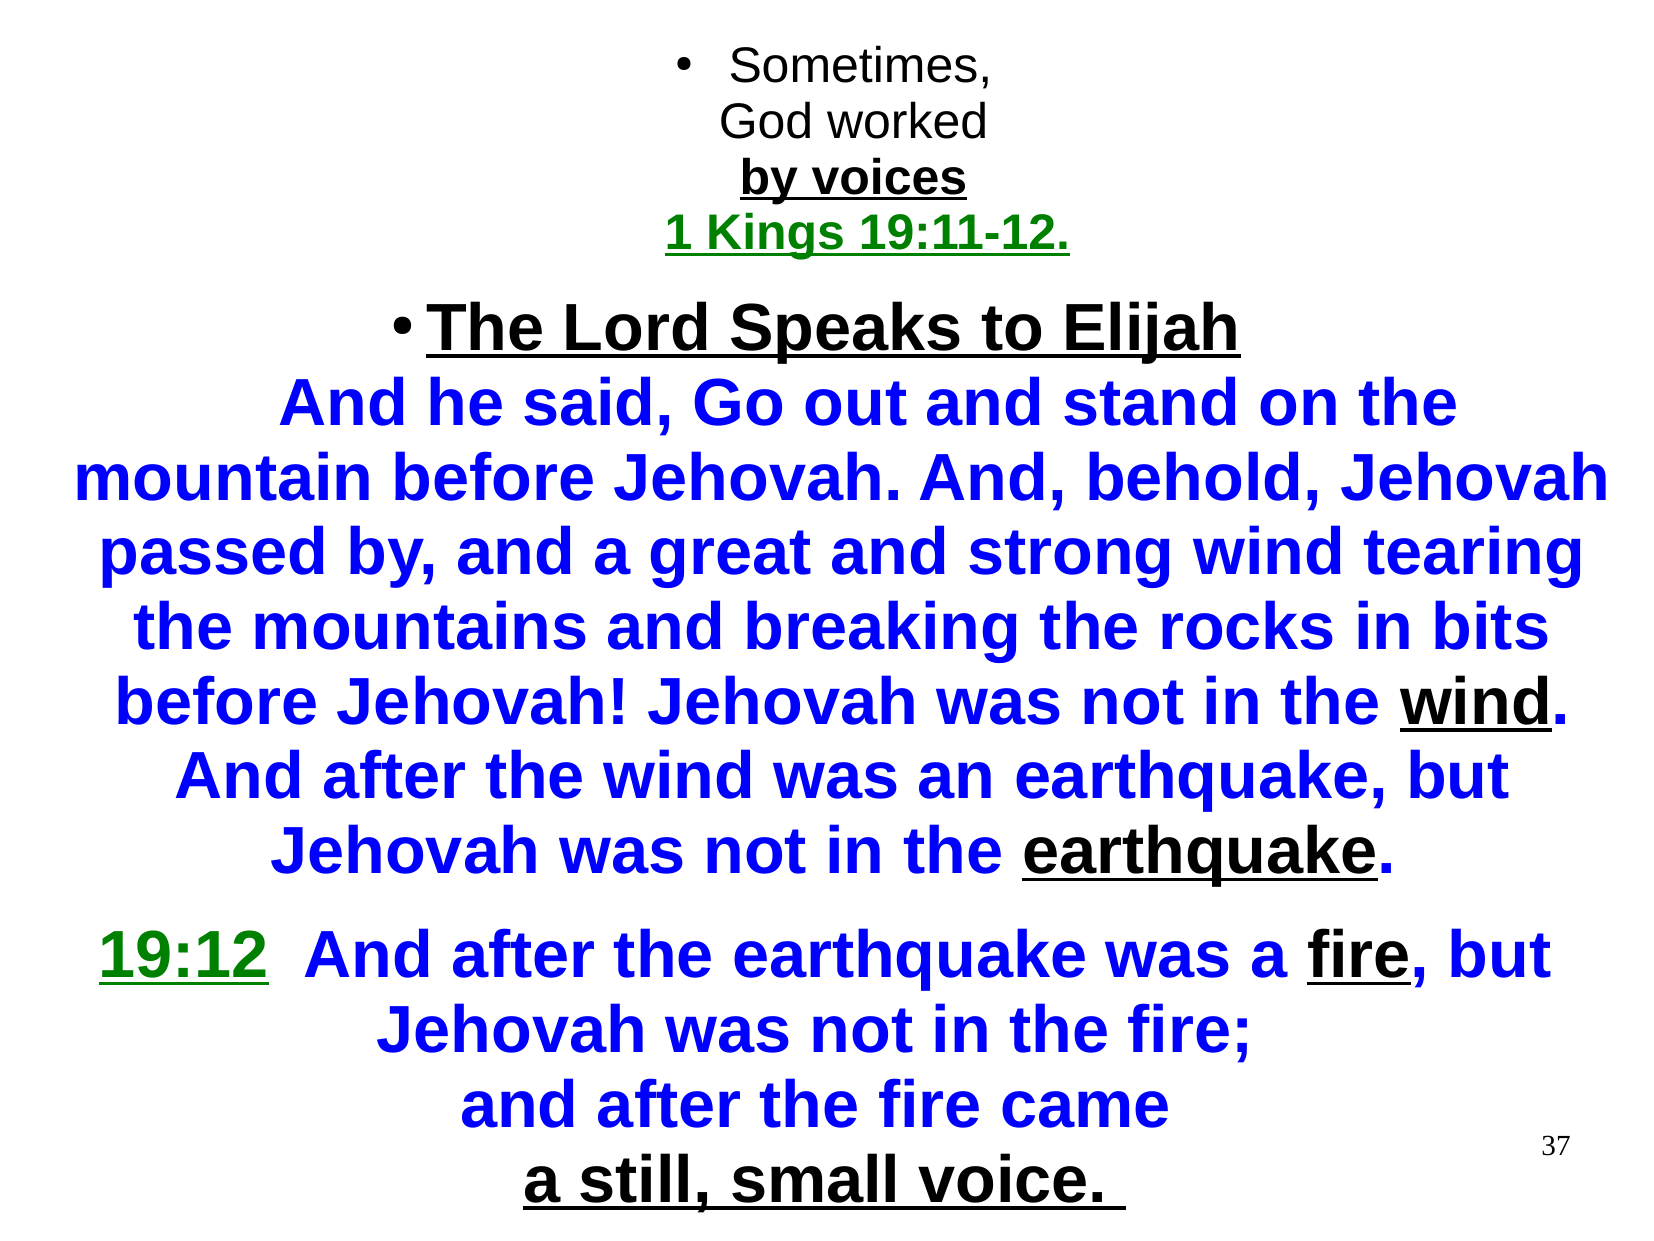

# Sometimes, God worked by voices 1 Kings 19:11-12.
The Lord Speaks to Elijah
   And he said, Go out and stand on the mountain before Jehovah. And, behold, Jehovah passed by, and a great and strong wind tearing the mountains and breaking the rocks in bits before Jehovah! Jehovah was not in the wind. And after the wind was an earthquake, but Jehovah was not in the earthquake.
19:12  And after the earthquake was a fire, but Jehovah was not in the fire;
and after the fire came
a still, small voice.
37